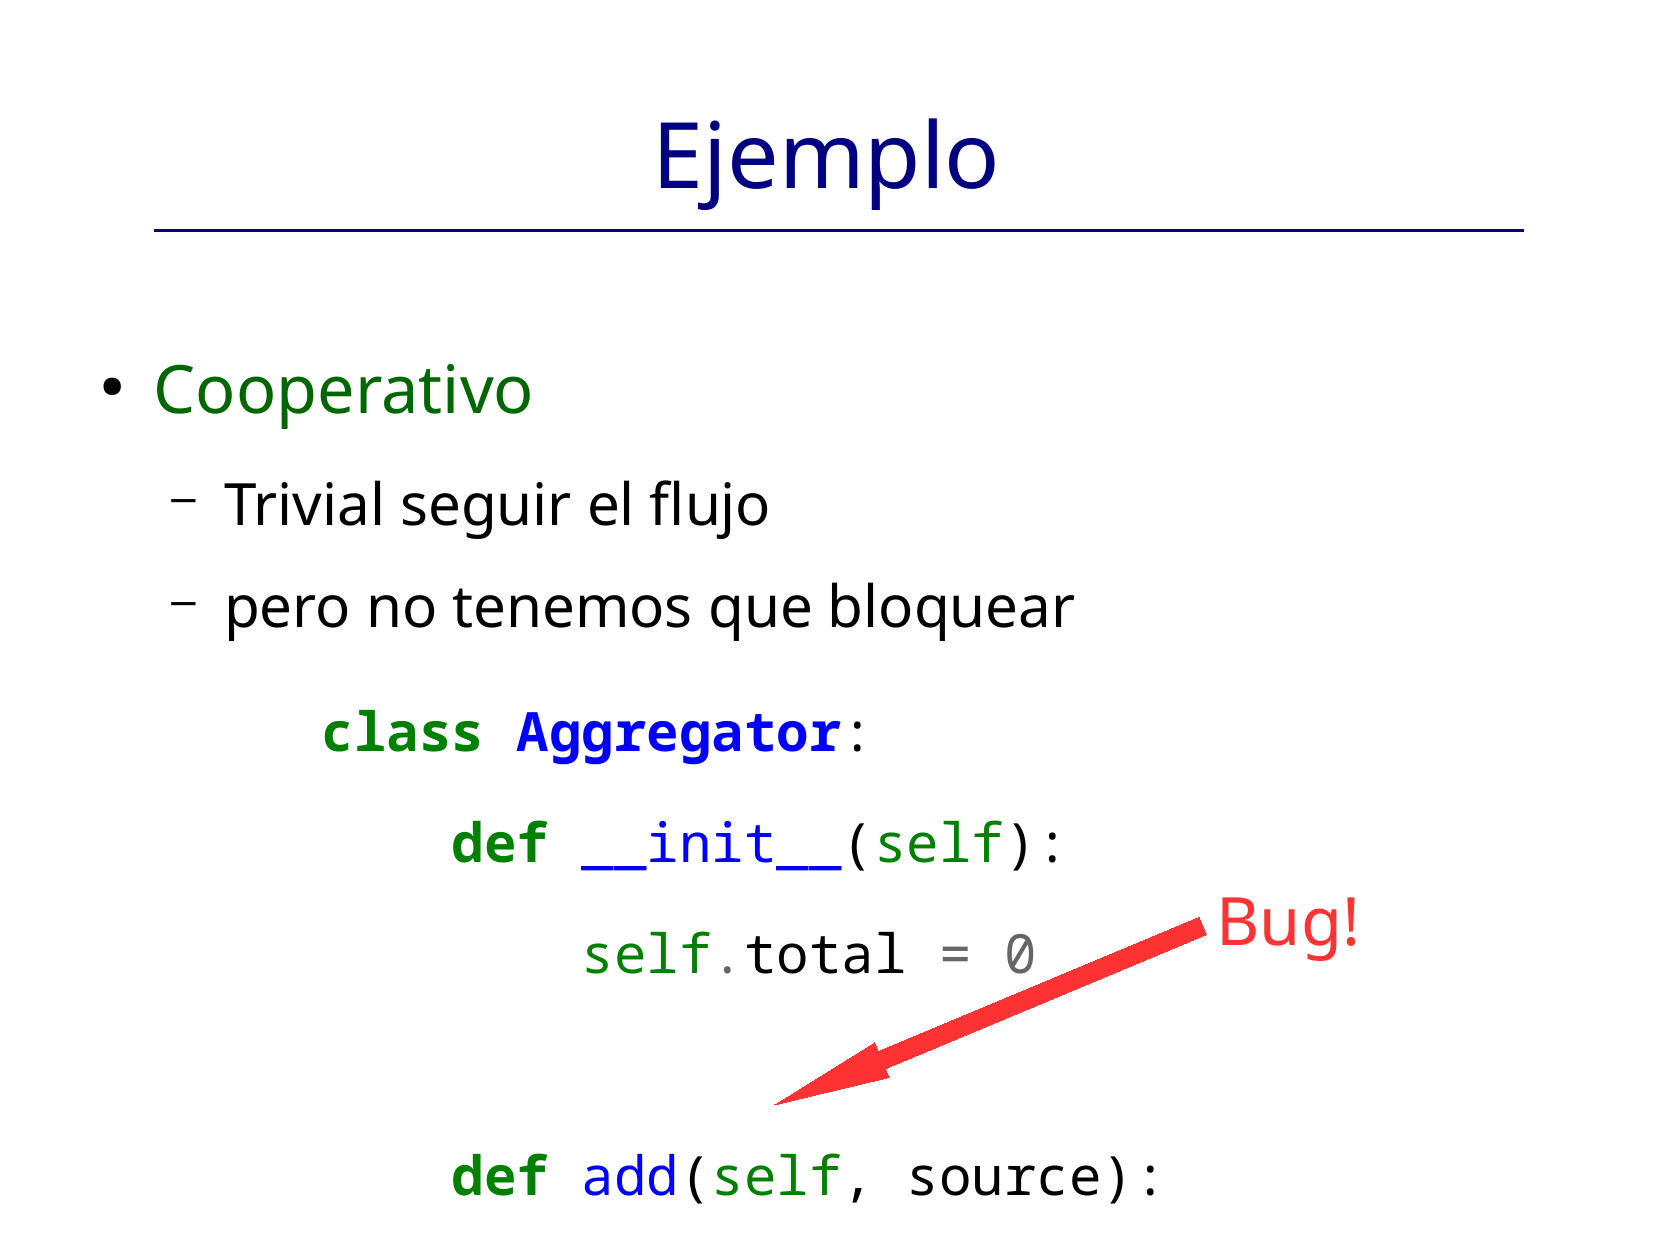

# Ejemplo
Cooperativo
Trivial seguir el flujo
pero no tenemos que bloquear
class Aggregator:
 def __init__(self):
 self.total = 0
 def add(self, source):
 delta = source.get_extra()
 self.total += delta
Bug!